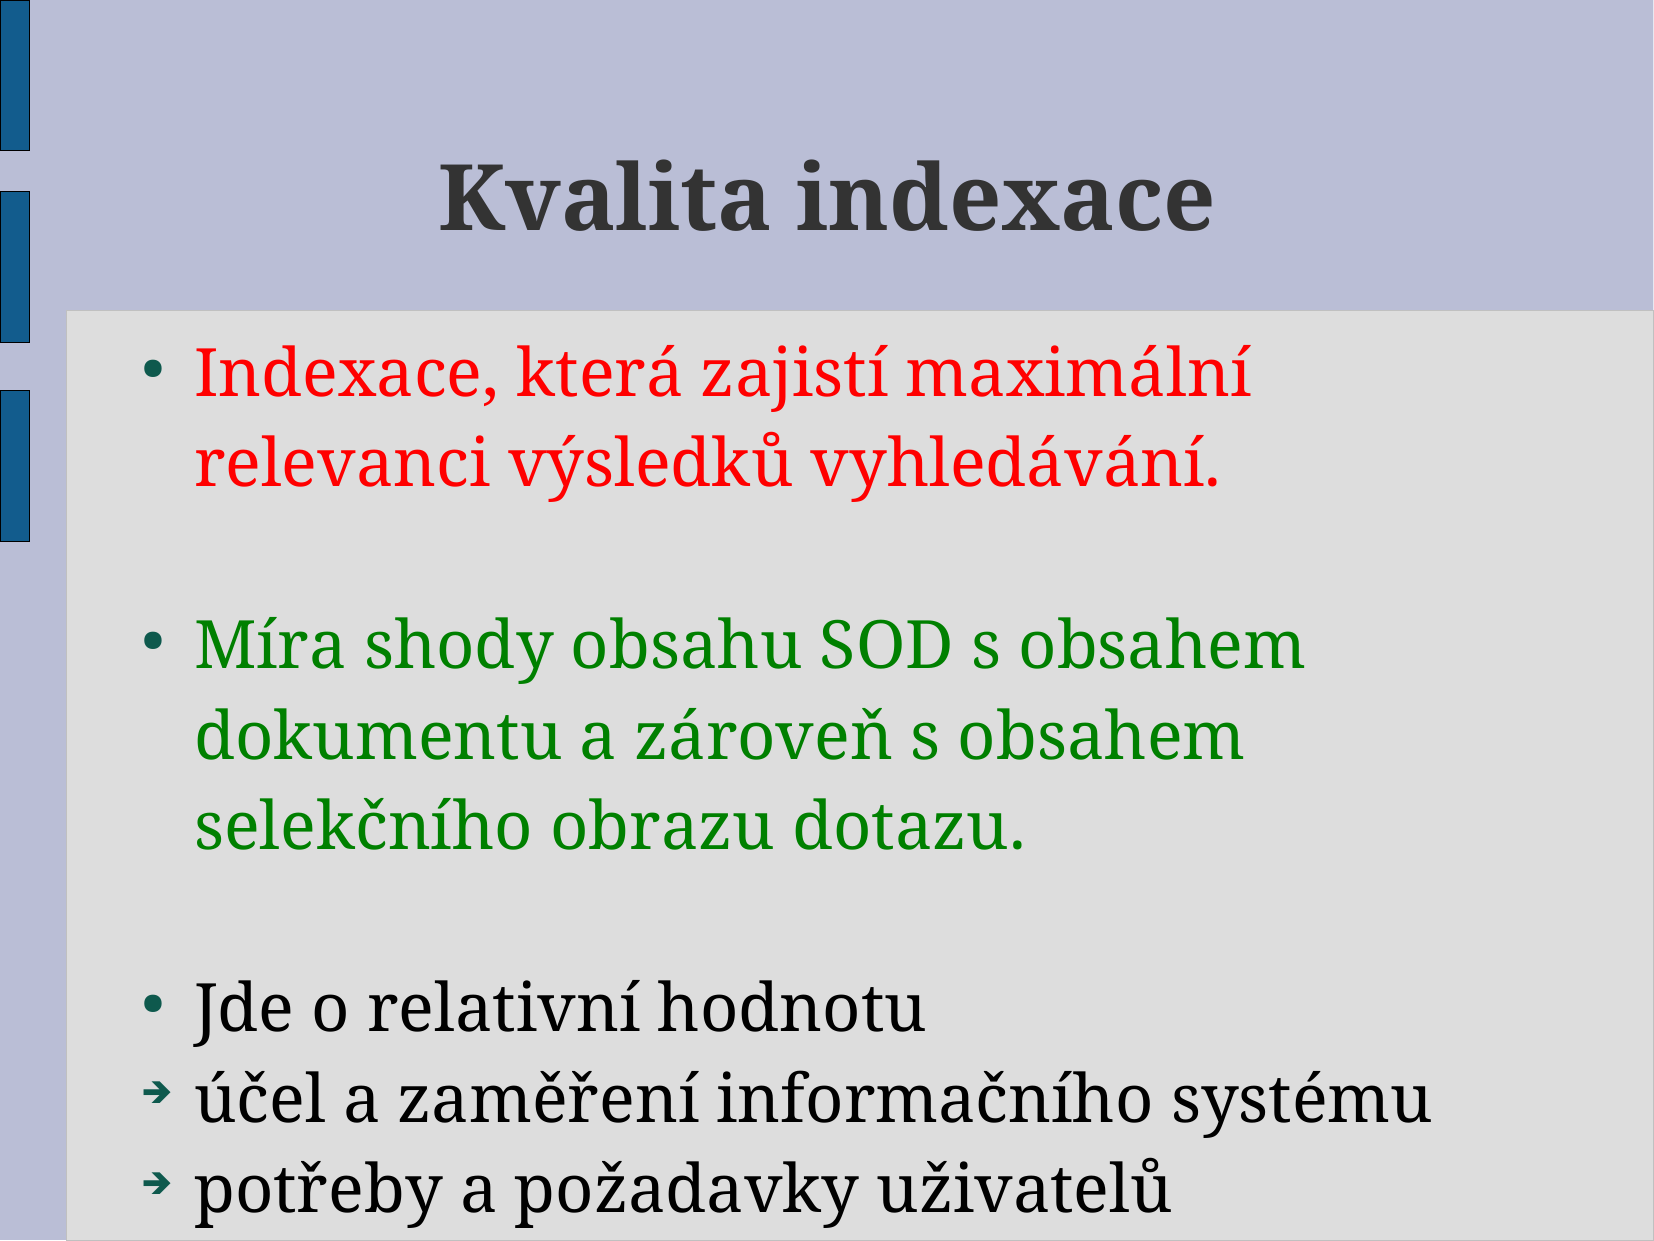

# Kvalita indexace
Indexace, která zajistí maximální relevanci výsledků vyhledávání.
Míra shody obsahu SOD s obsahem dokumentu a zároveň s obsahem selekčního obrazu dotazu.
Jde o relativní hodnotu
účel a zaměření informačního systému
potřeby a požadavky uživatelů
Nelze hodnotit kvantitativními metodami